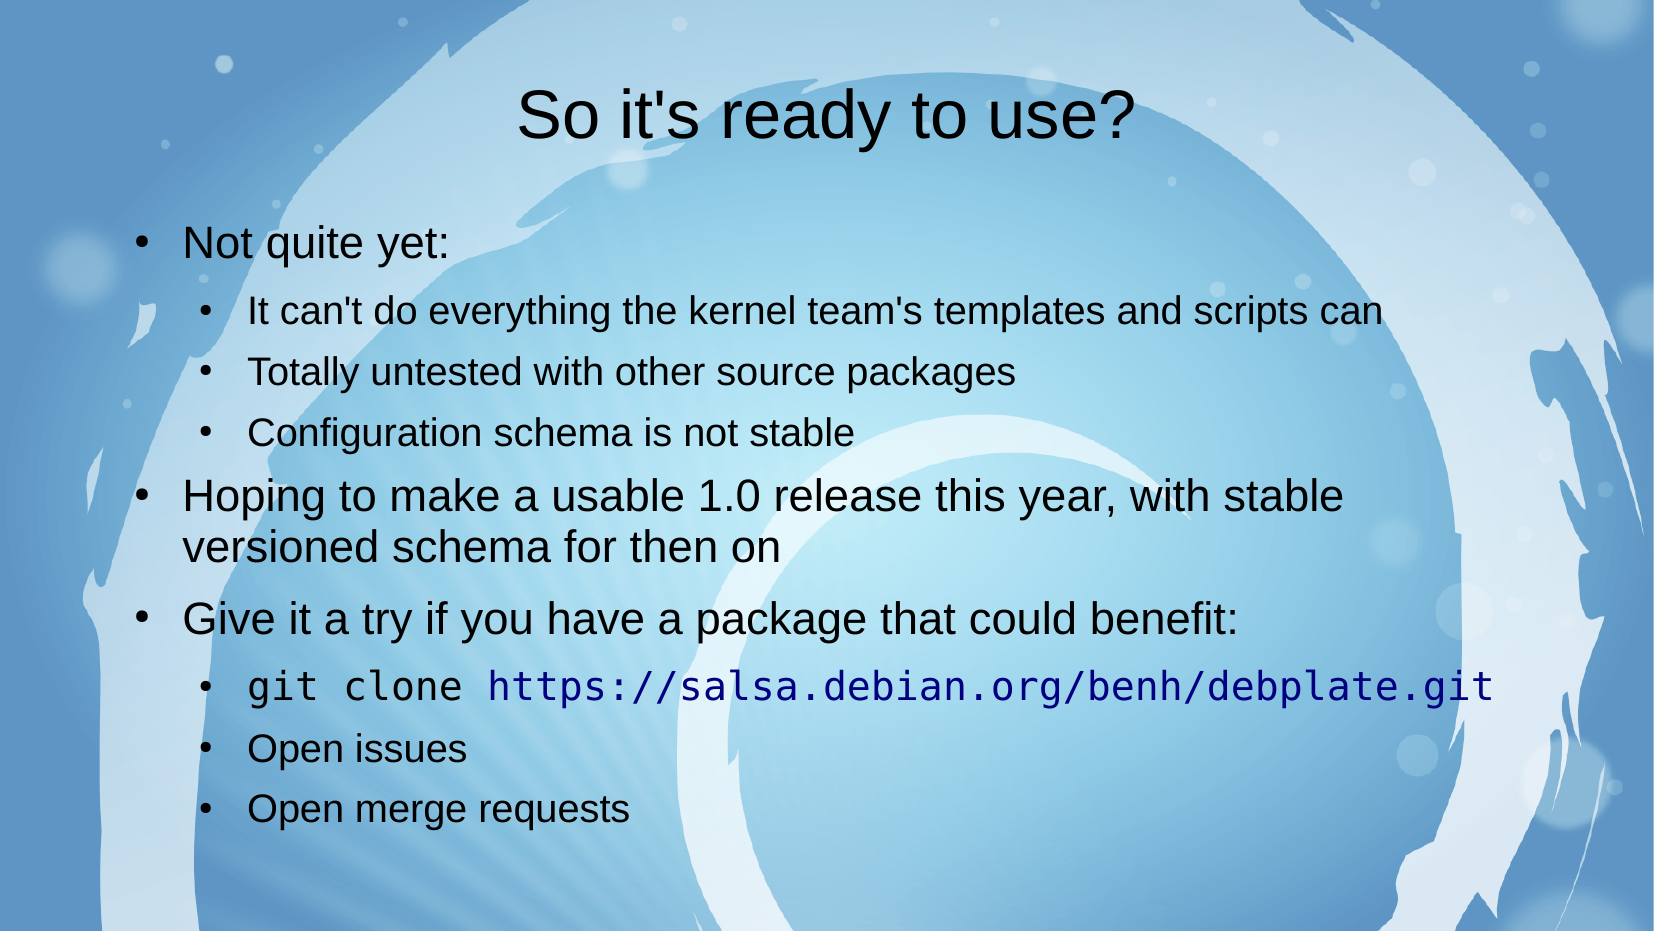

# So it's ready to use?
Not quite yet:
It can't do everything the kernel team's templates and scripts can
Totally untested with other source packages
Configuration schema is not stable
Hoping to make a usable 1.0 release this year, with stable versioned schema for then on
Give it a try if you have a package that could benefit:
git clone https://salsa.debian.org/benh/debplate.git
Open issues
Open merge requests